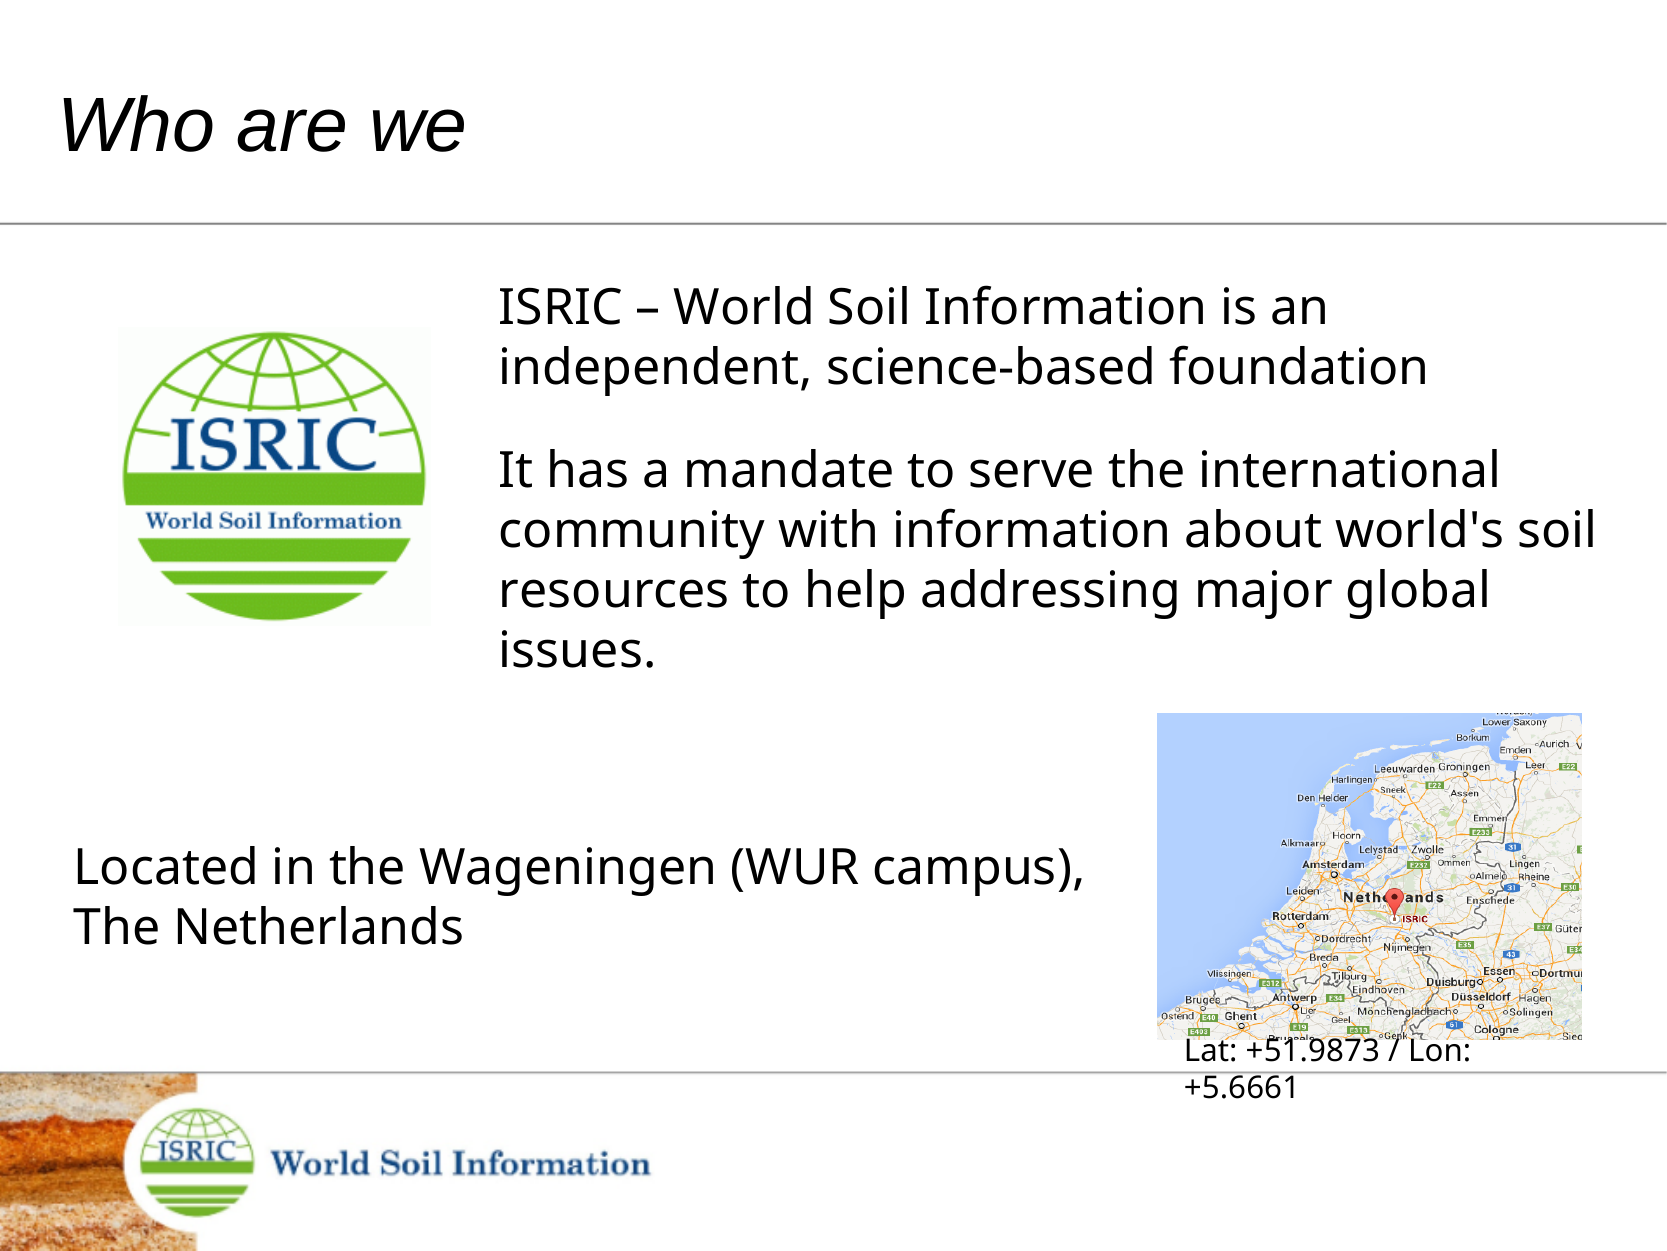

# Who are we
ISRIC – World Soil Information is an independent, science-based foundation
It has a mandate to serve the international community with information about world's soil resources to help addressing major global issues.
Lat: +51.9873 / Lon: +5.6661
Located in the Wageningen (WUR campus), The Netherlands